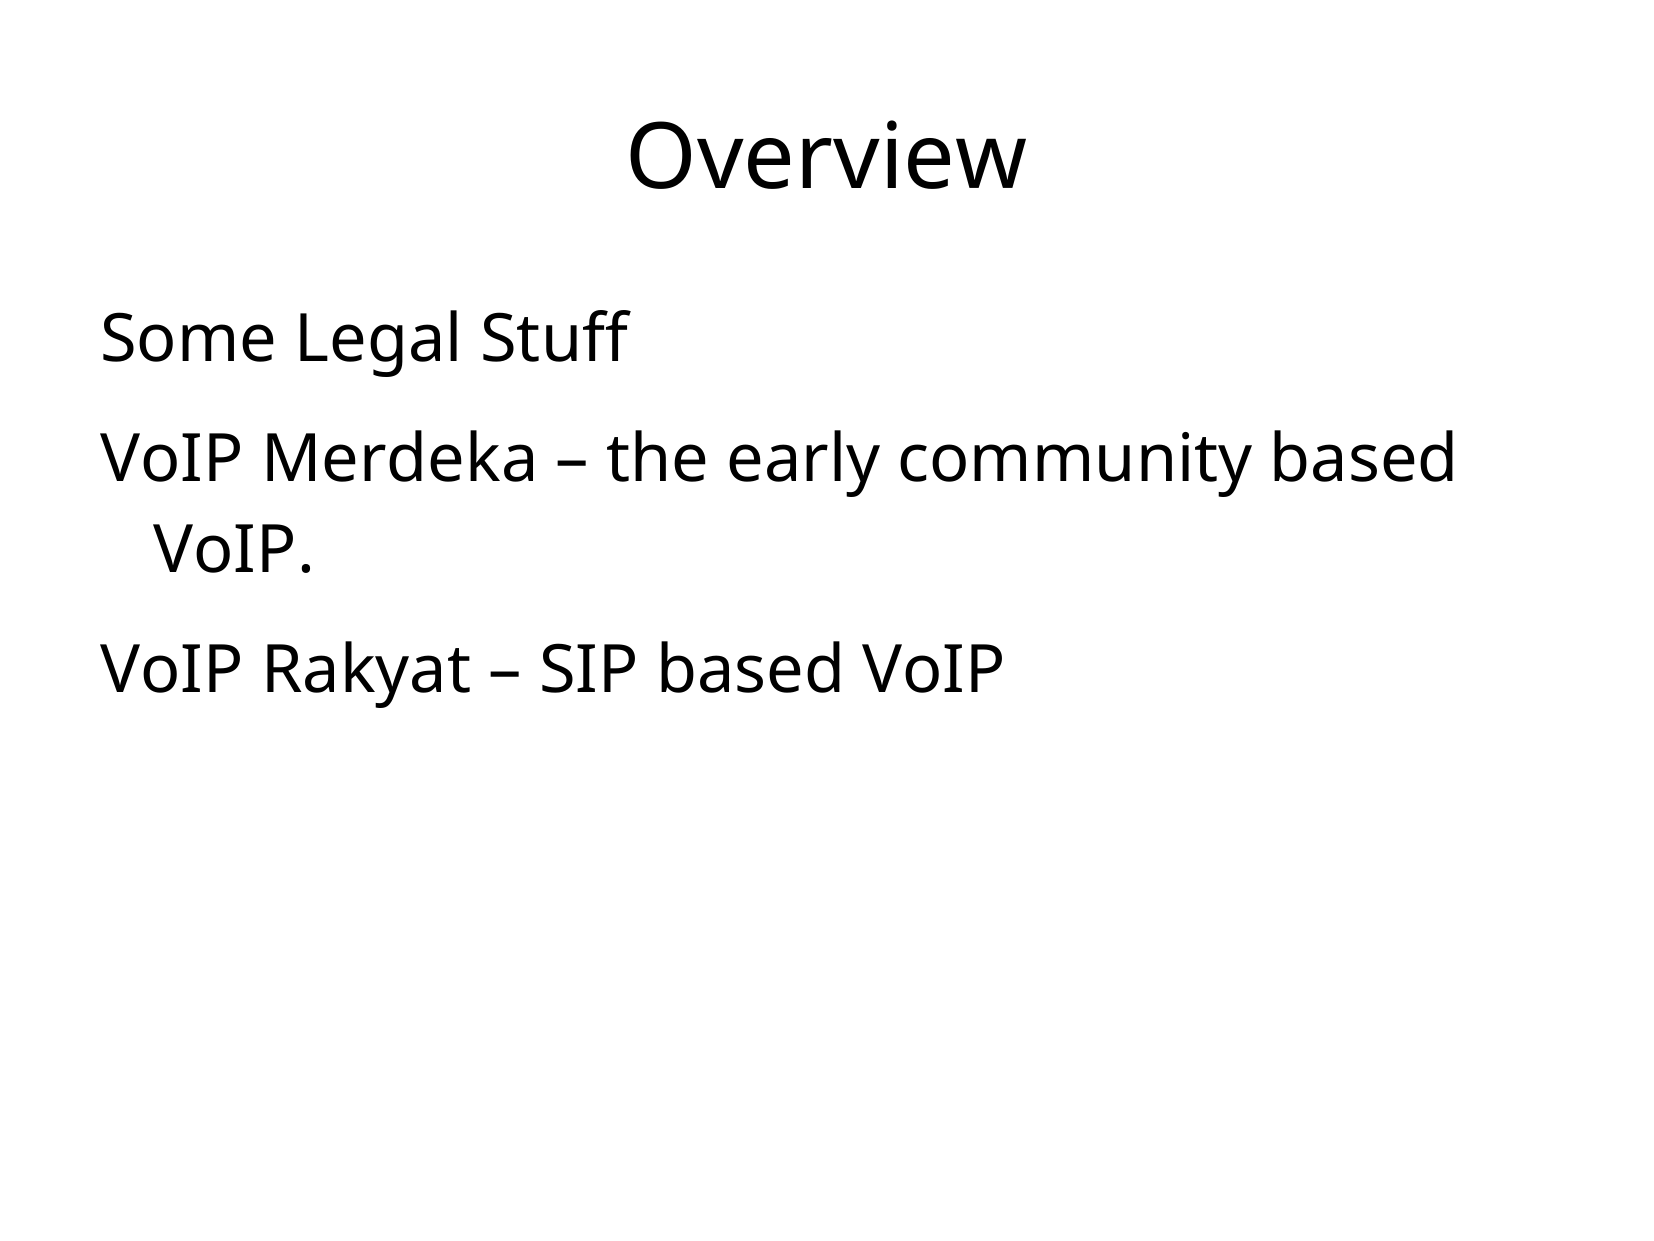

# Overview
Some Legal Stuff
VoIP Merdeka – the early community based VoIP.
VoIP Rakyat – SIP based VoIP